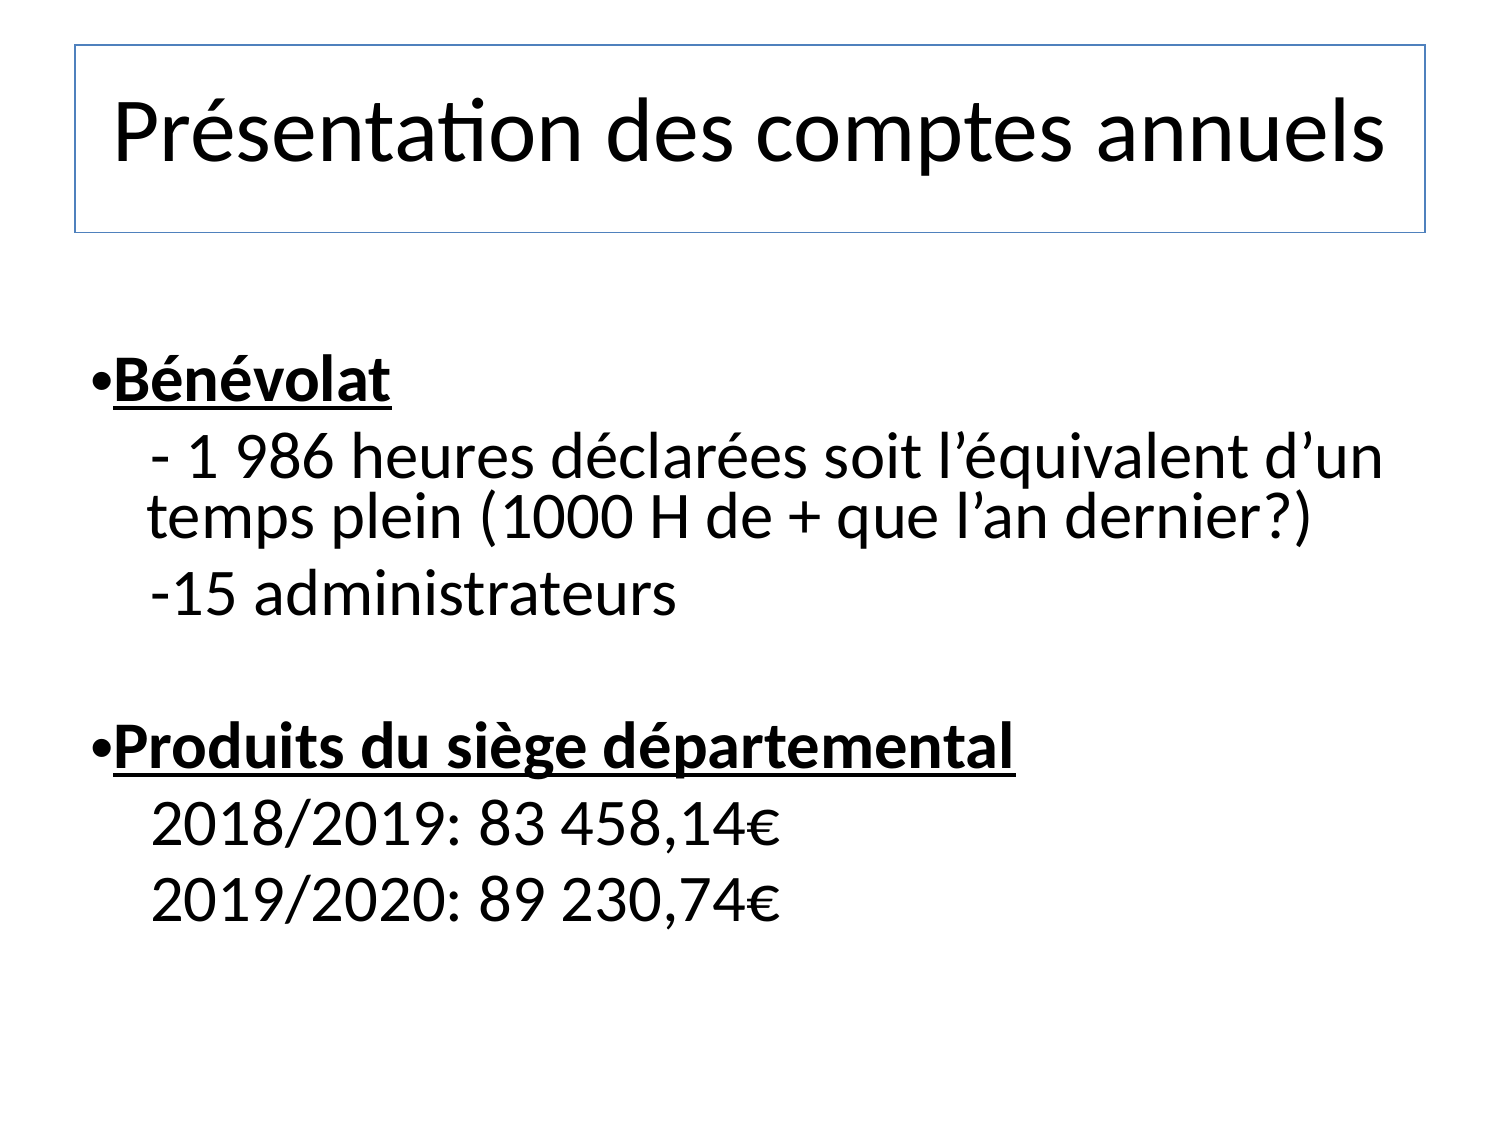

Présentation des comptes annuels
Bénévolat
 - 1 986 heures déclarées soit l’équivalent d’un temps plein (1000 H de + que l’an dernier?)
 -15 administrateurs
Produits du siège départemental
 2018/2019: 83 458,14€
 2019/2020: 89 230,74€